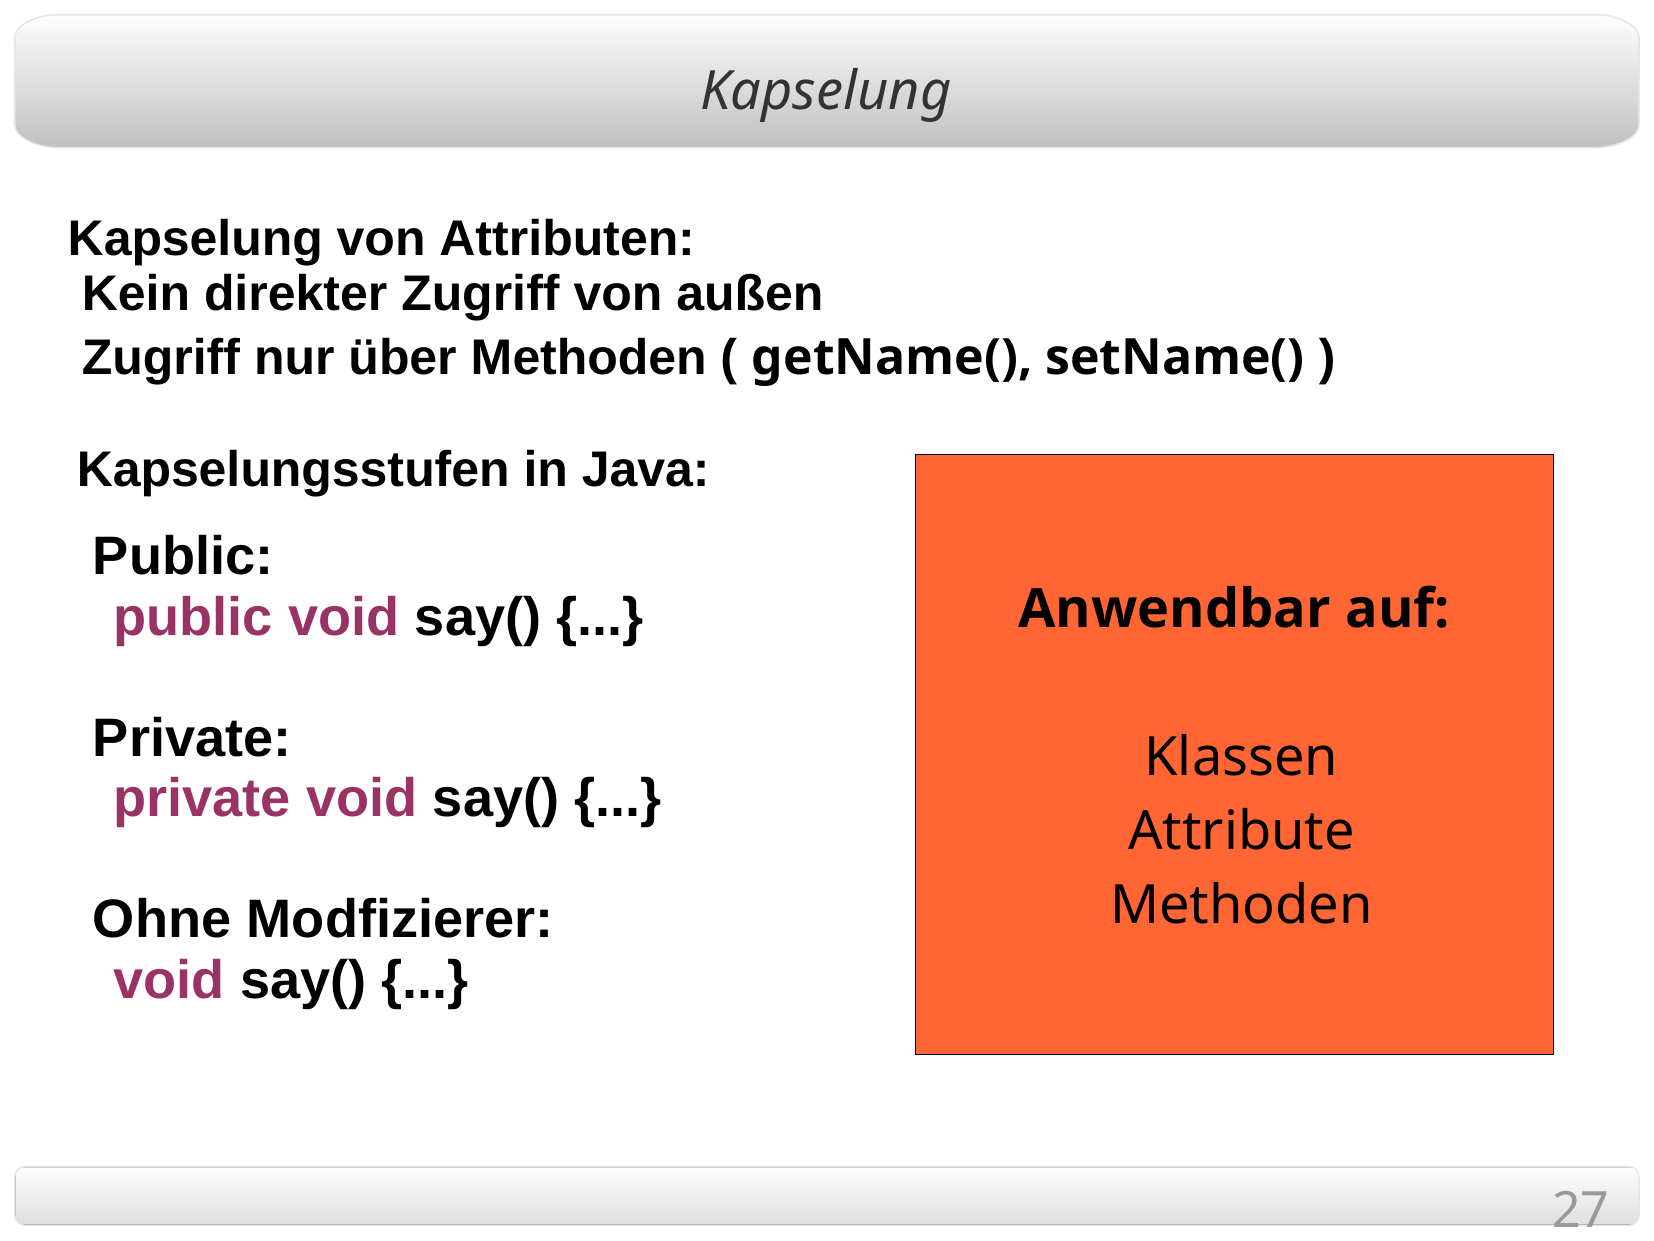

# Kapselung
Kapselung von Attributen:
 Kein direkter Zugriff von außen
 Zugriff nur über Methoden ( getName(), setName() )
Kapselungsstufen in Java:
Anwendbar auf:
 Klassen
 Attribute
 Methoden
 Public:
public void say() {...}
 Private:
private void say() {...}
 Ohne Modfizierer:
void say() {...}